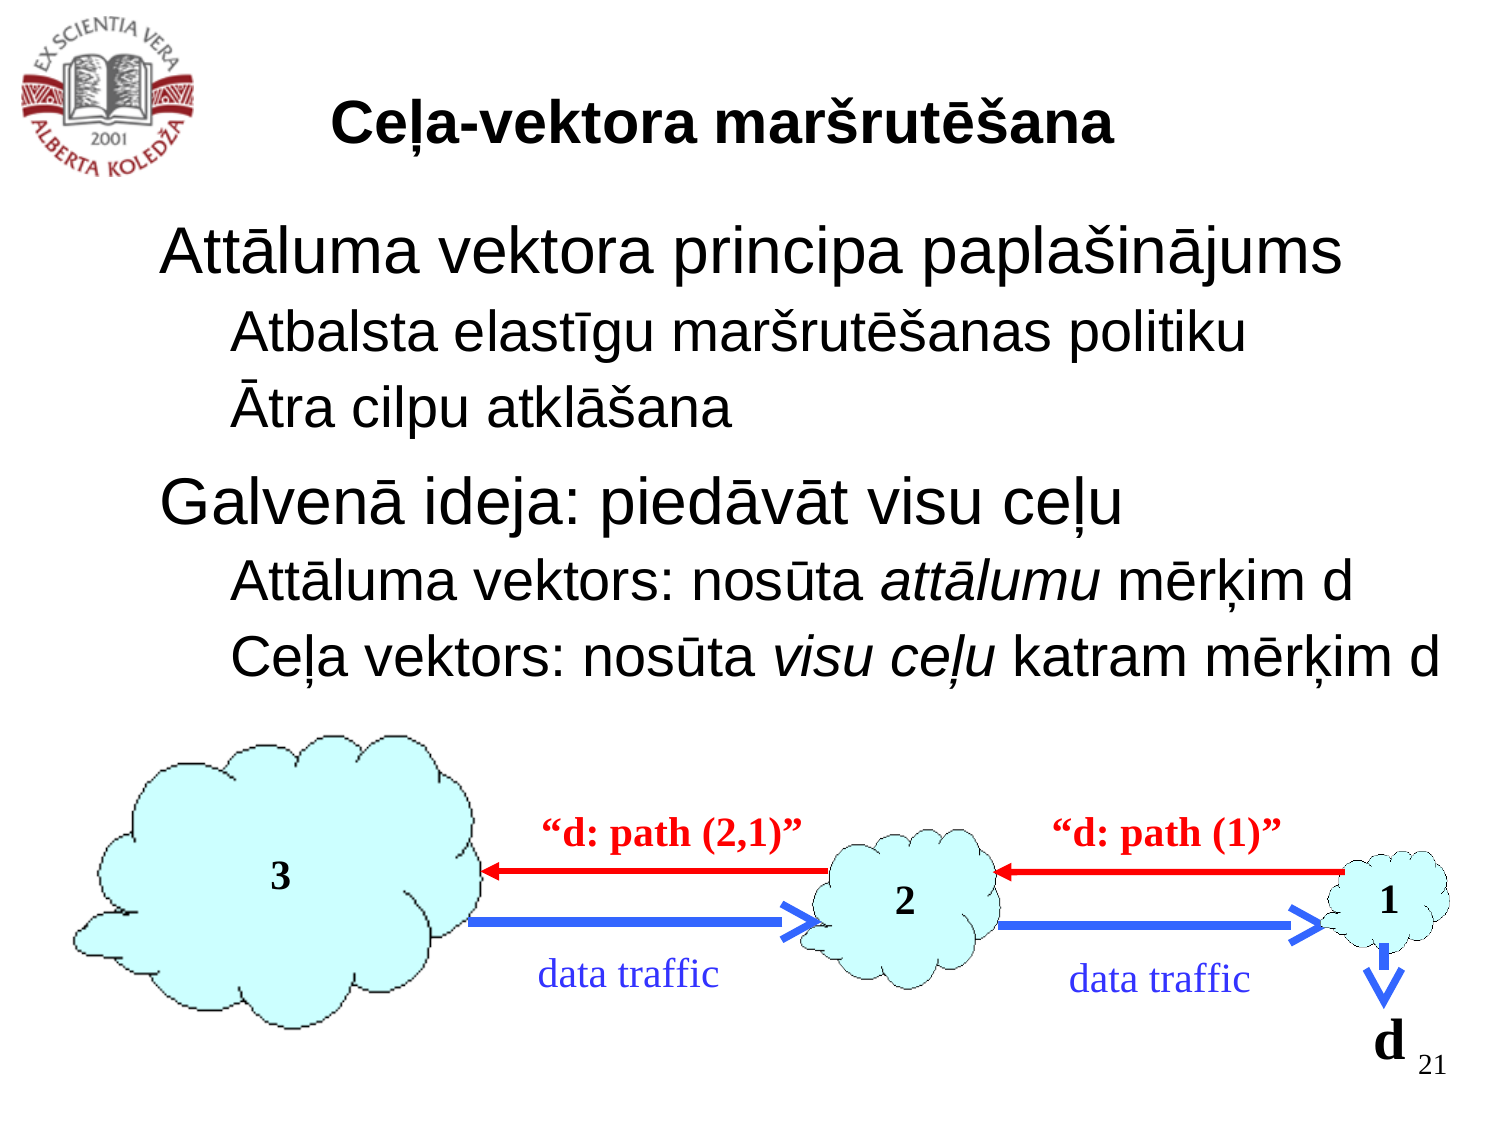

# Ceļa-vektora maršrutēšana
Attāluma vektora principa paplašinājums
Atbalsta elastīgu maršrutēšanas politiku
Ātra cilpu atklāšana
Galvenā ideja: piedāvāt visu ceļu
Attāluma vektors: nosūta attālumu mērķim d
Ceļa vektors: nosūta visu ceļu katram mērķim d
“d: path (2,1)”
“d: path (1)”
2
3
1
data traffic
data traffic
d